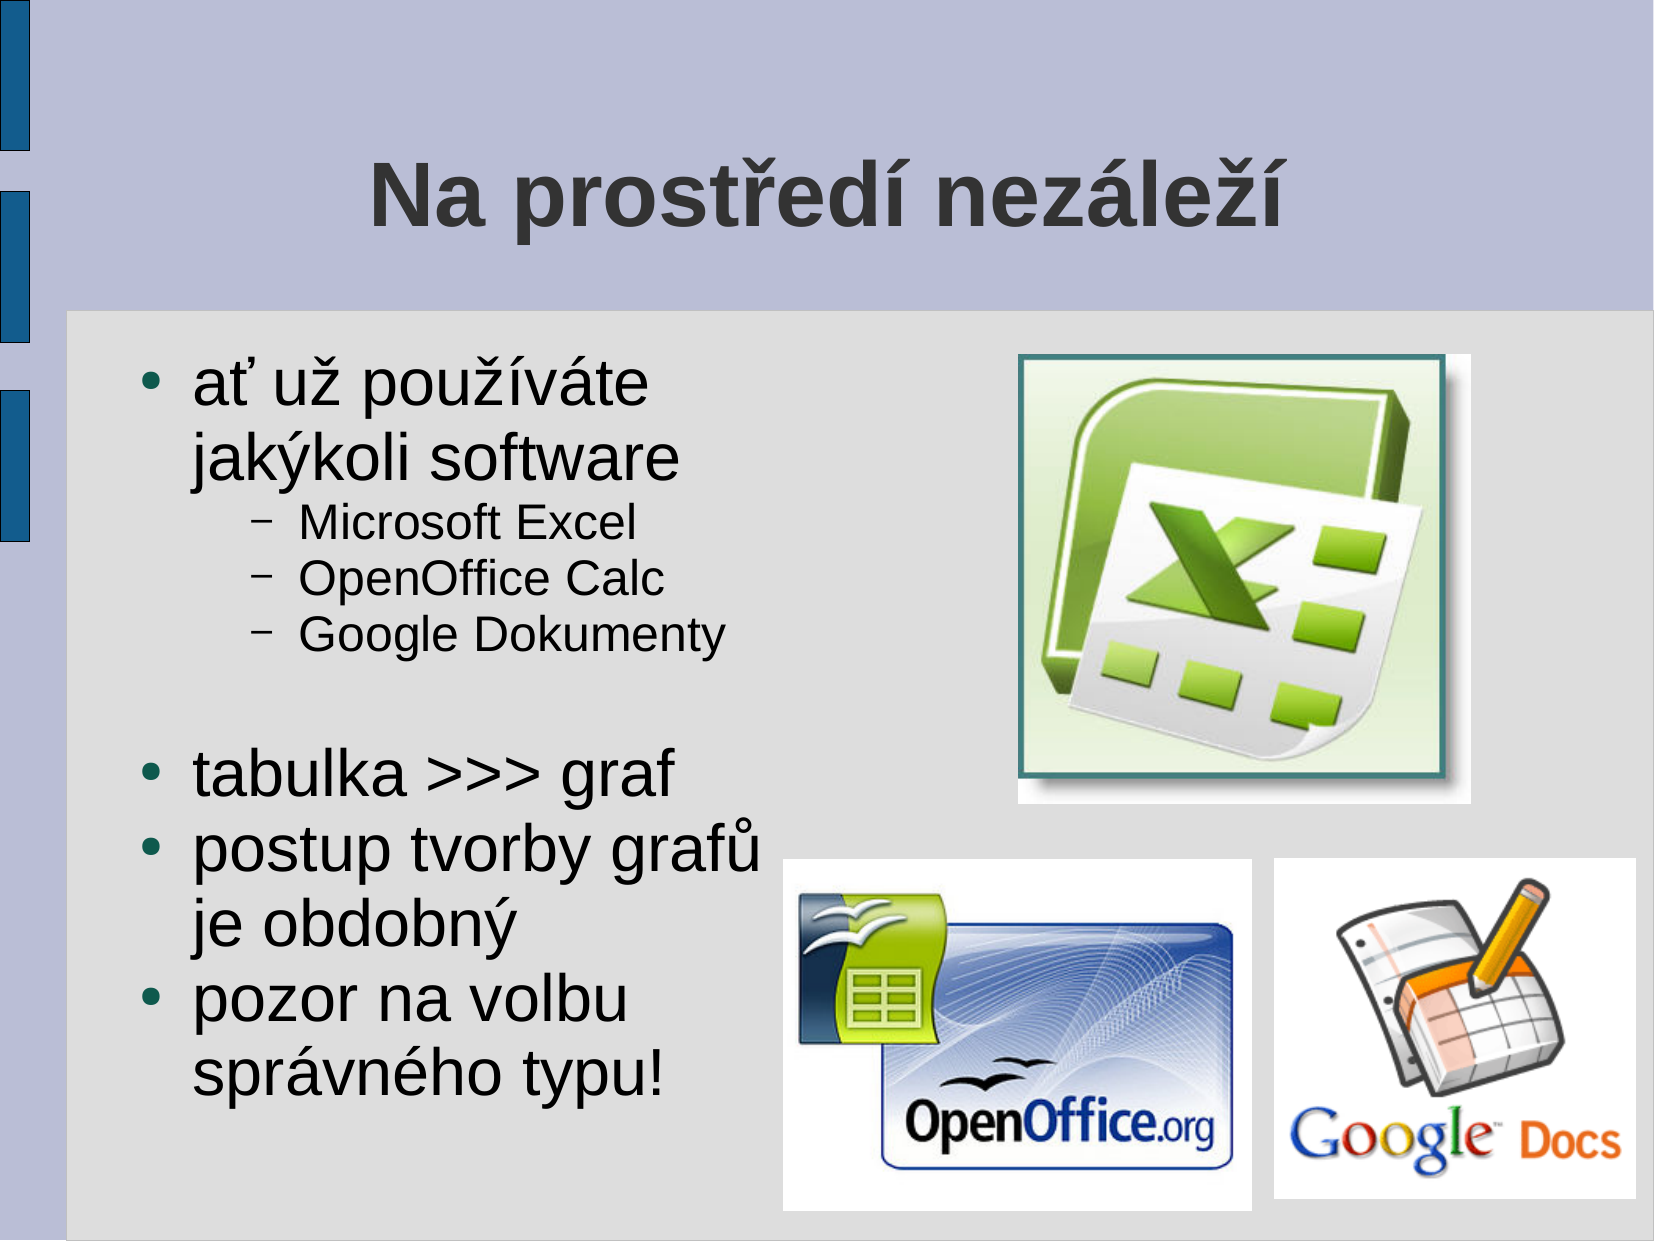

# Na prostředí nezáleží
ať už používáte jakýkoli software
Microsoft Excel
OpenOffice Calc
Google Dokumenty
tabulka >>> graf
postup tvorby grafů je obdobný
pozor na volbu správného typu!